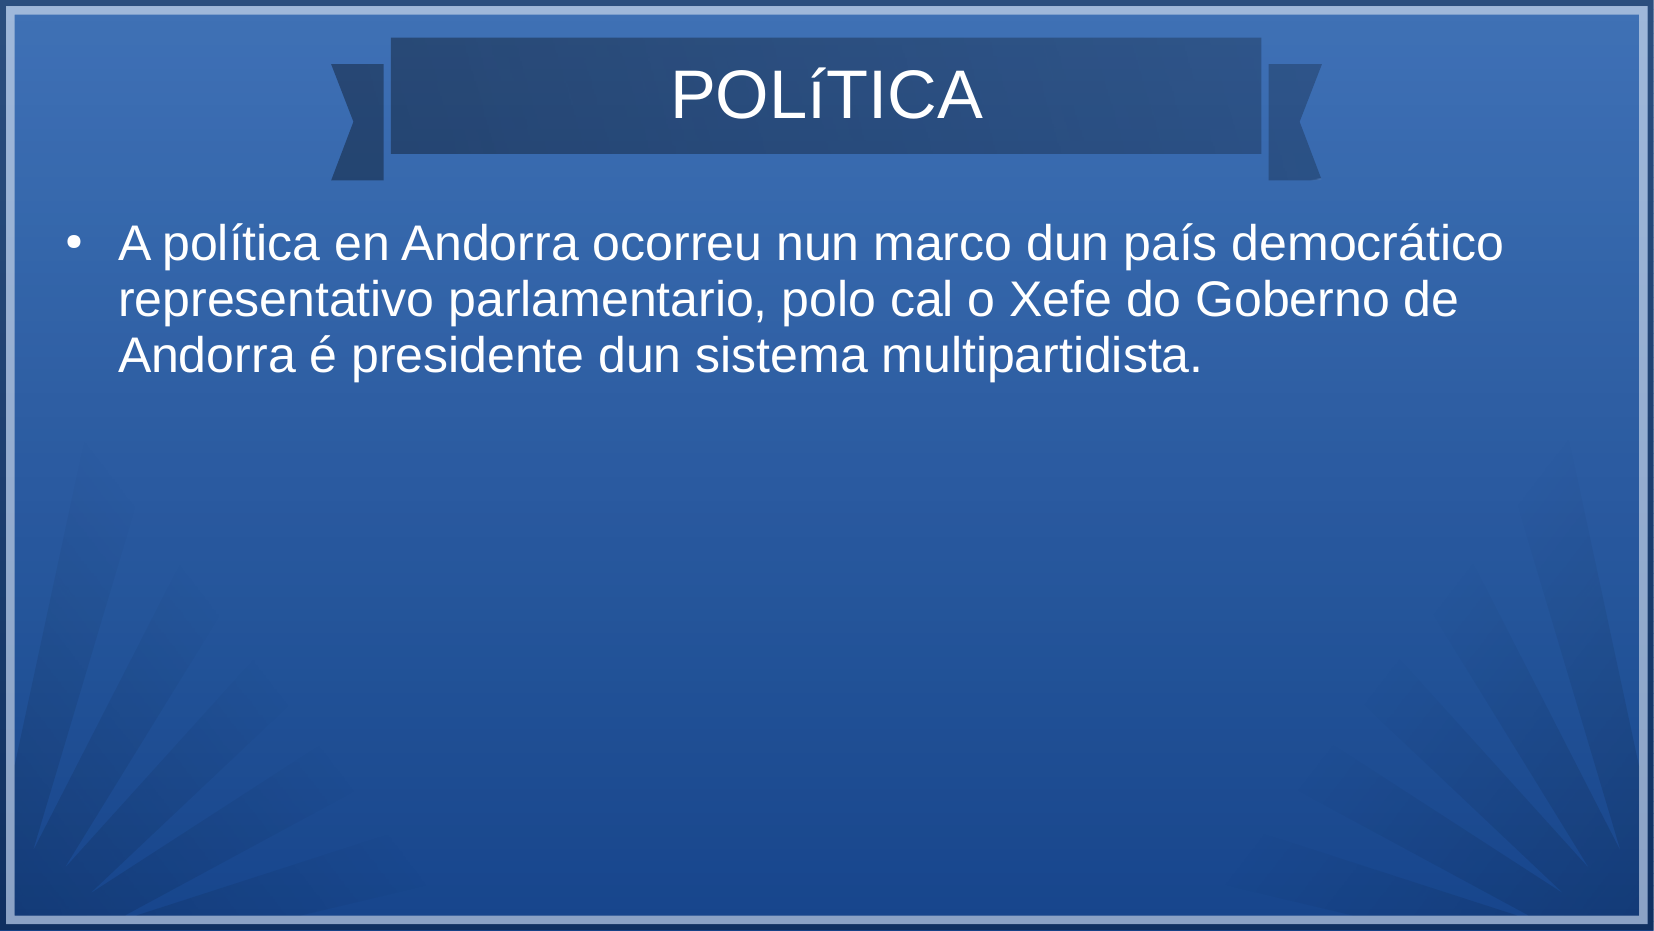

# POLíTICA
A política en Andorra ocorreu nun marco dun país democrático representativo parlamentario, polo cal o Xefe do Goberno de Andorra é presidente dun sistema multipartidista.